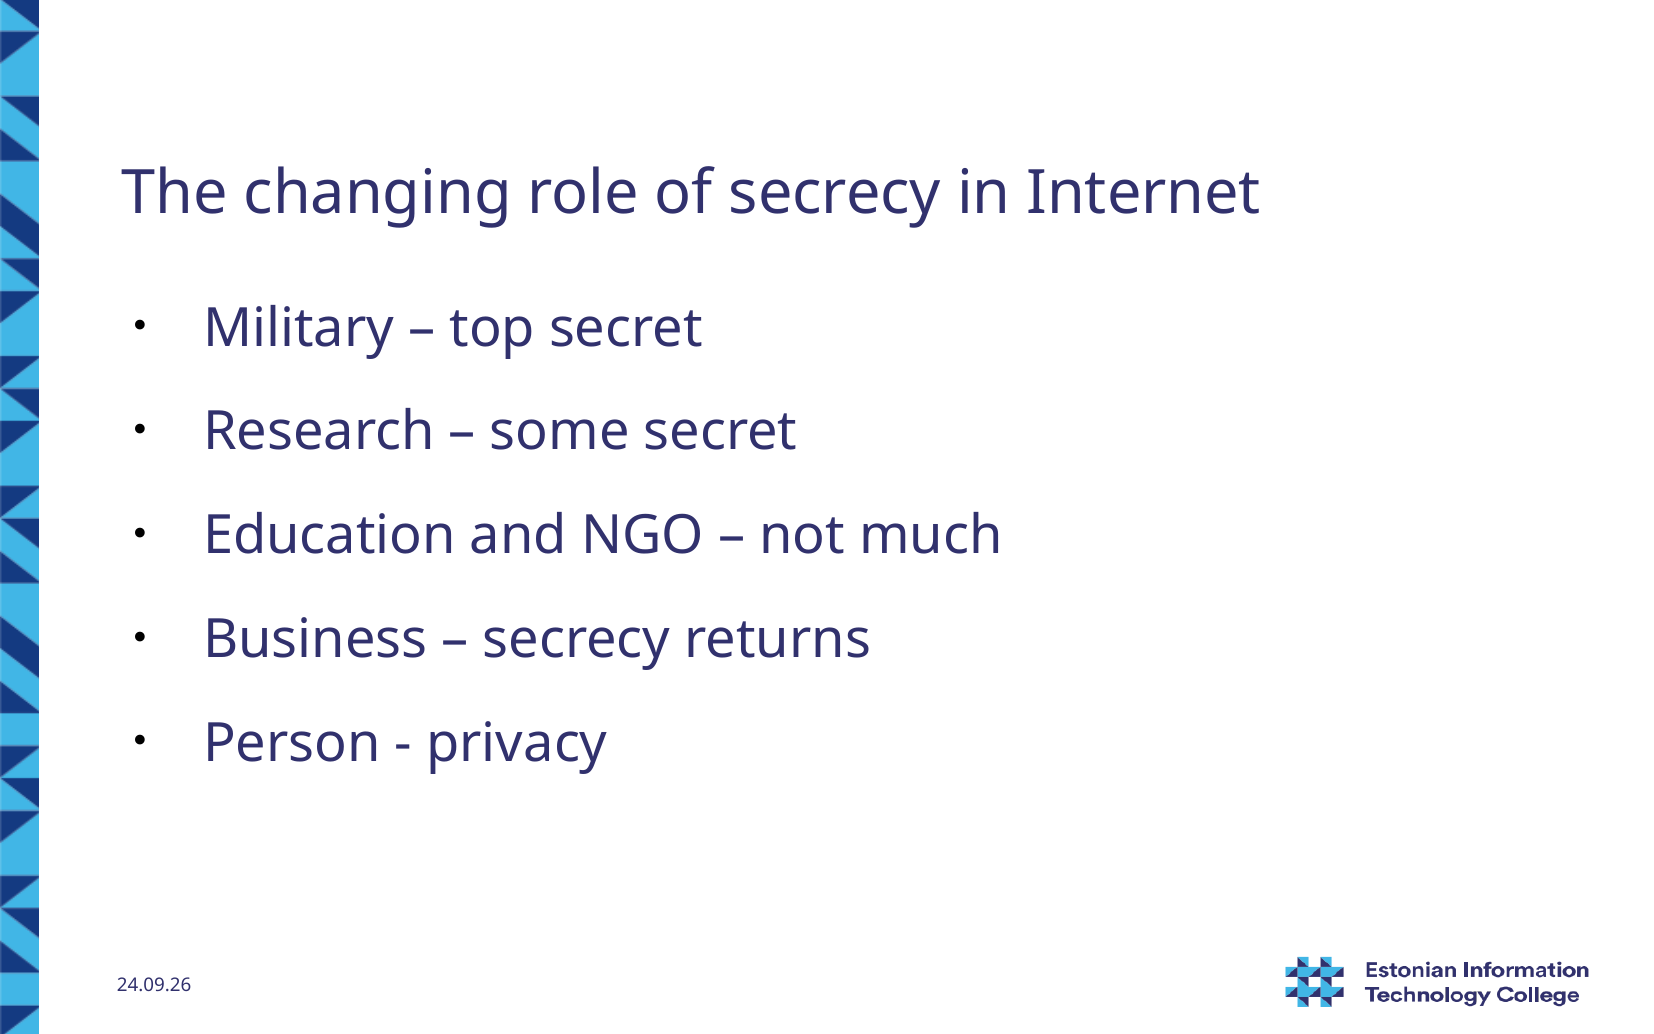

# The changing role of secrecy in Internet
Military – top secret
Research – some secret
Education and NGO – not much
Business – secrecy returns
Person - privacy